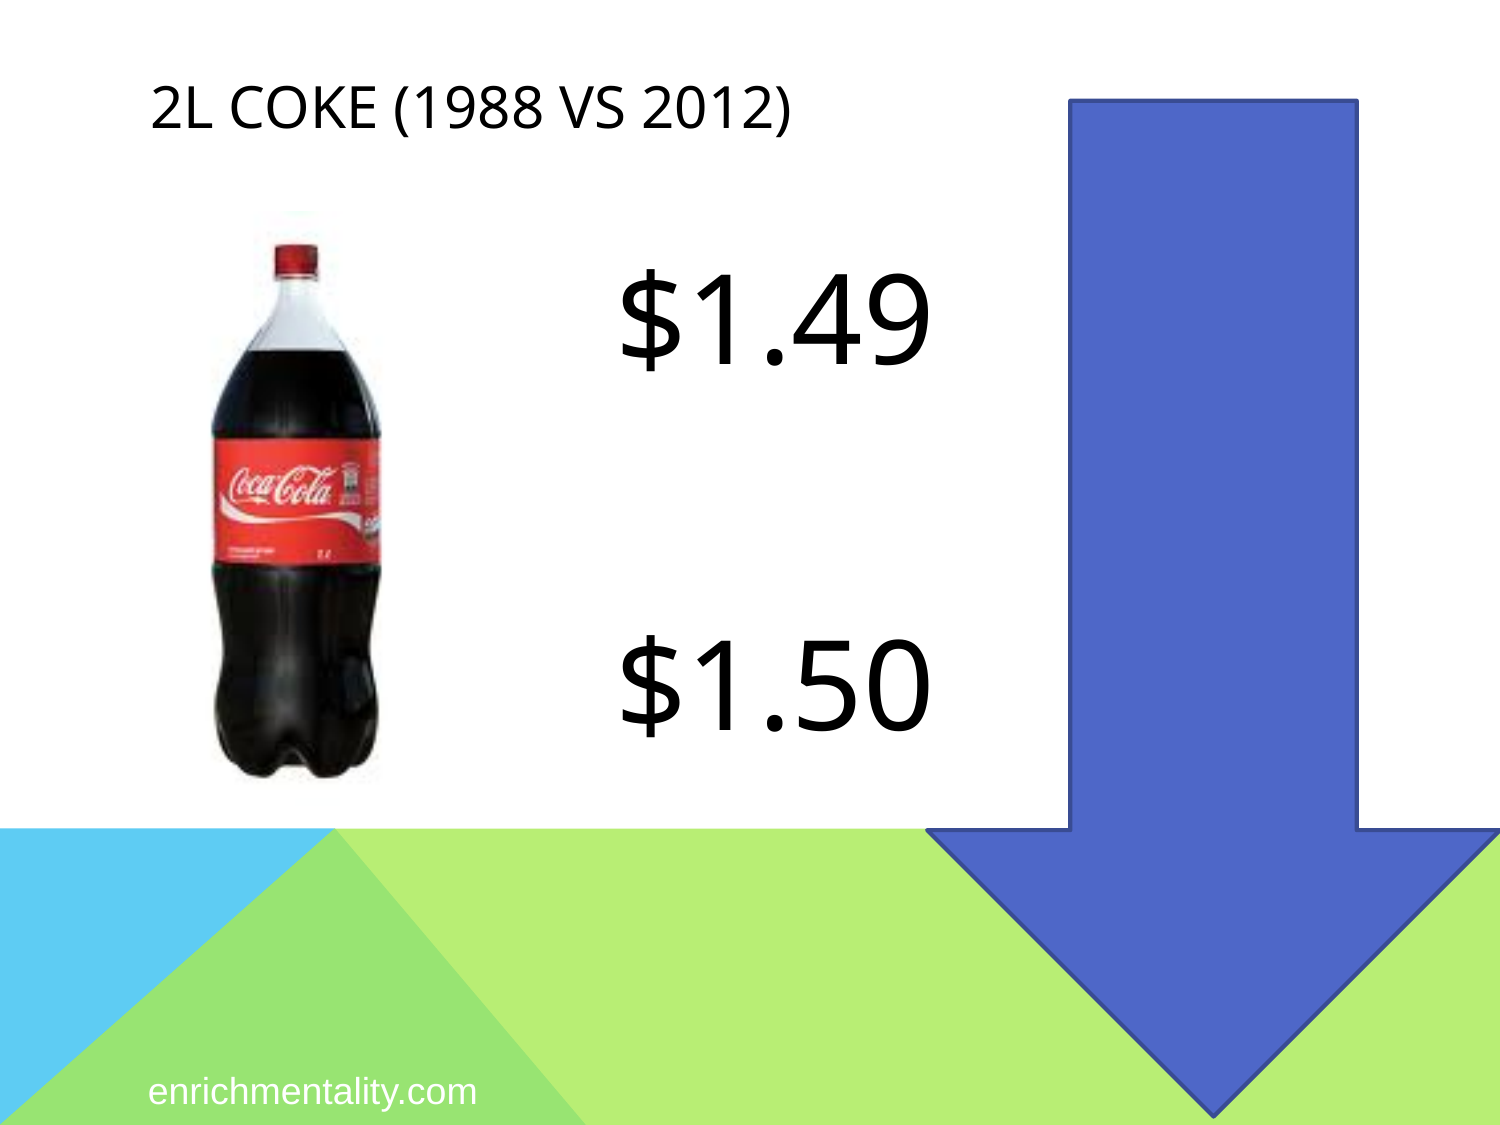

# 2L coke (1988 vs 2012)
$1.49
2012
$1.50
1988
enrichmentality.com